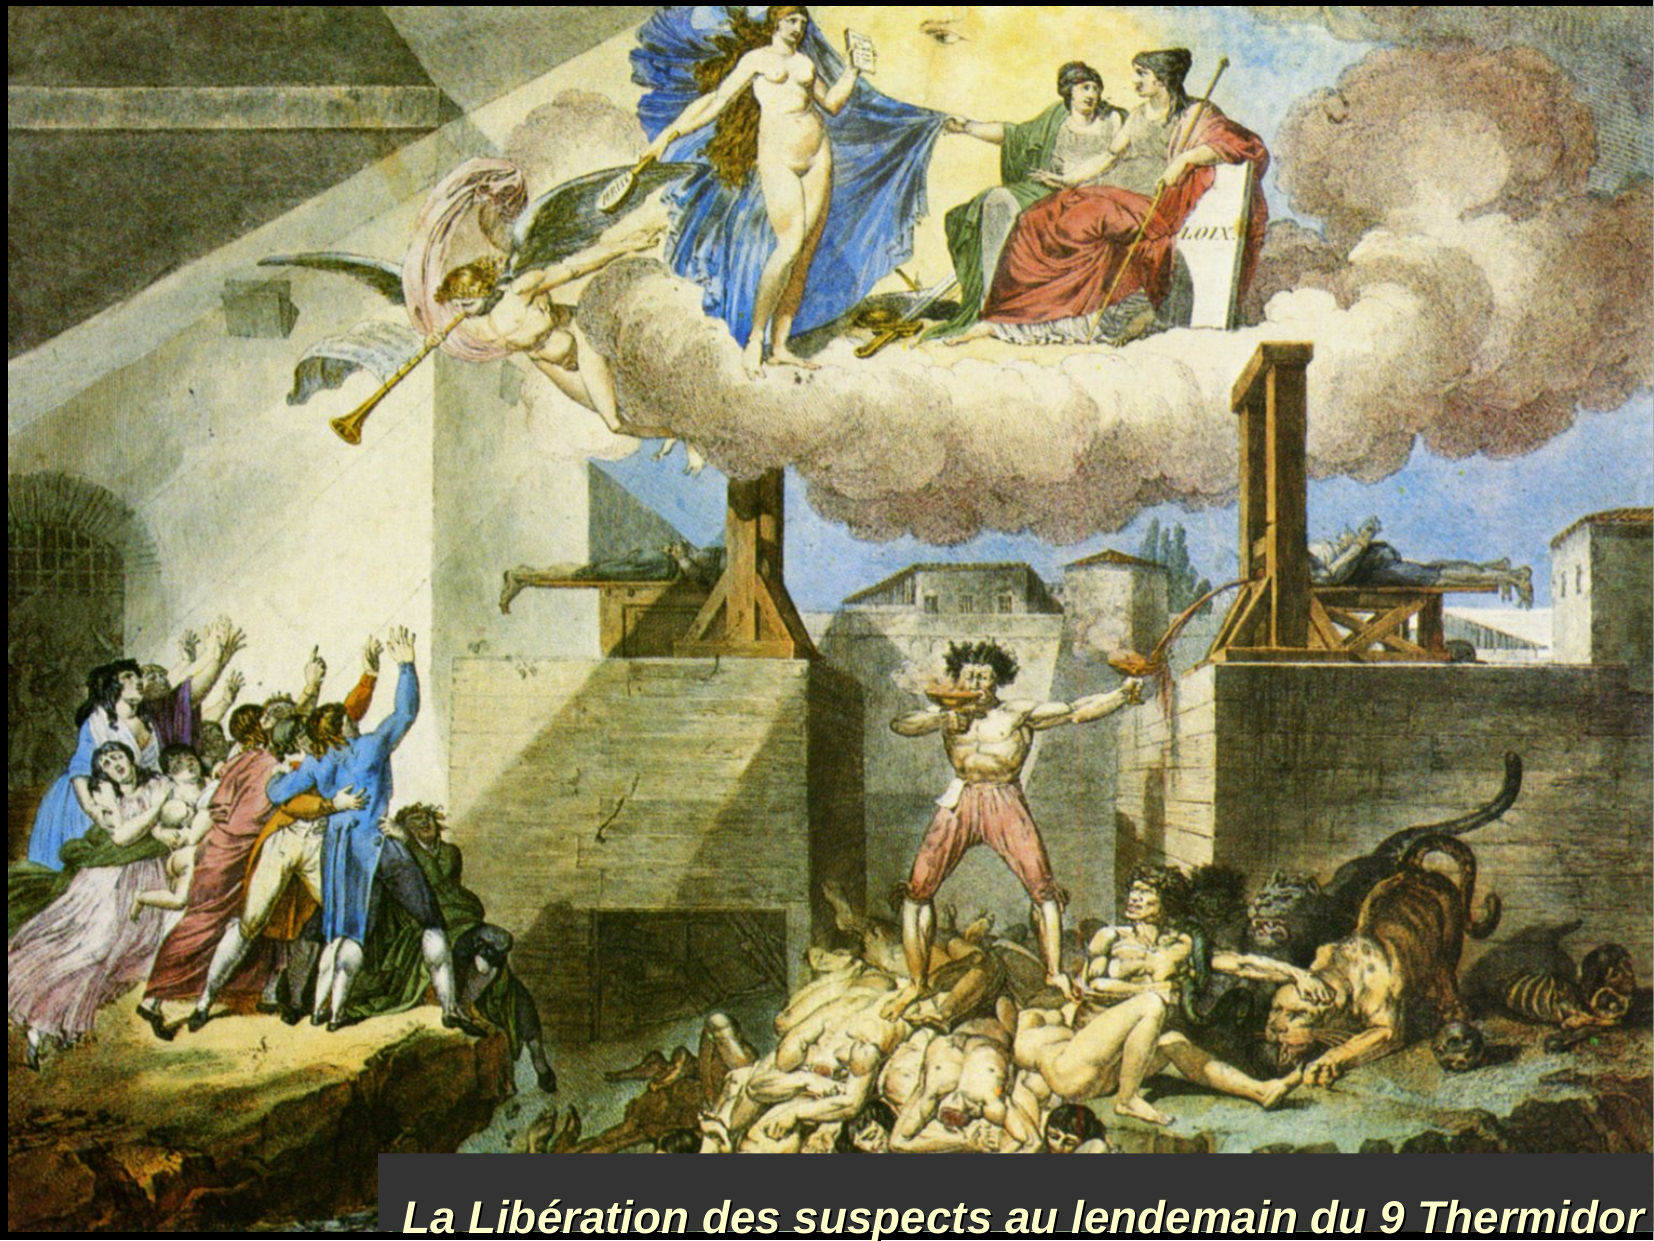

La Libération des suspects au lendemain du 9 Thermidor